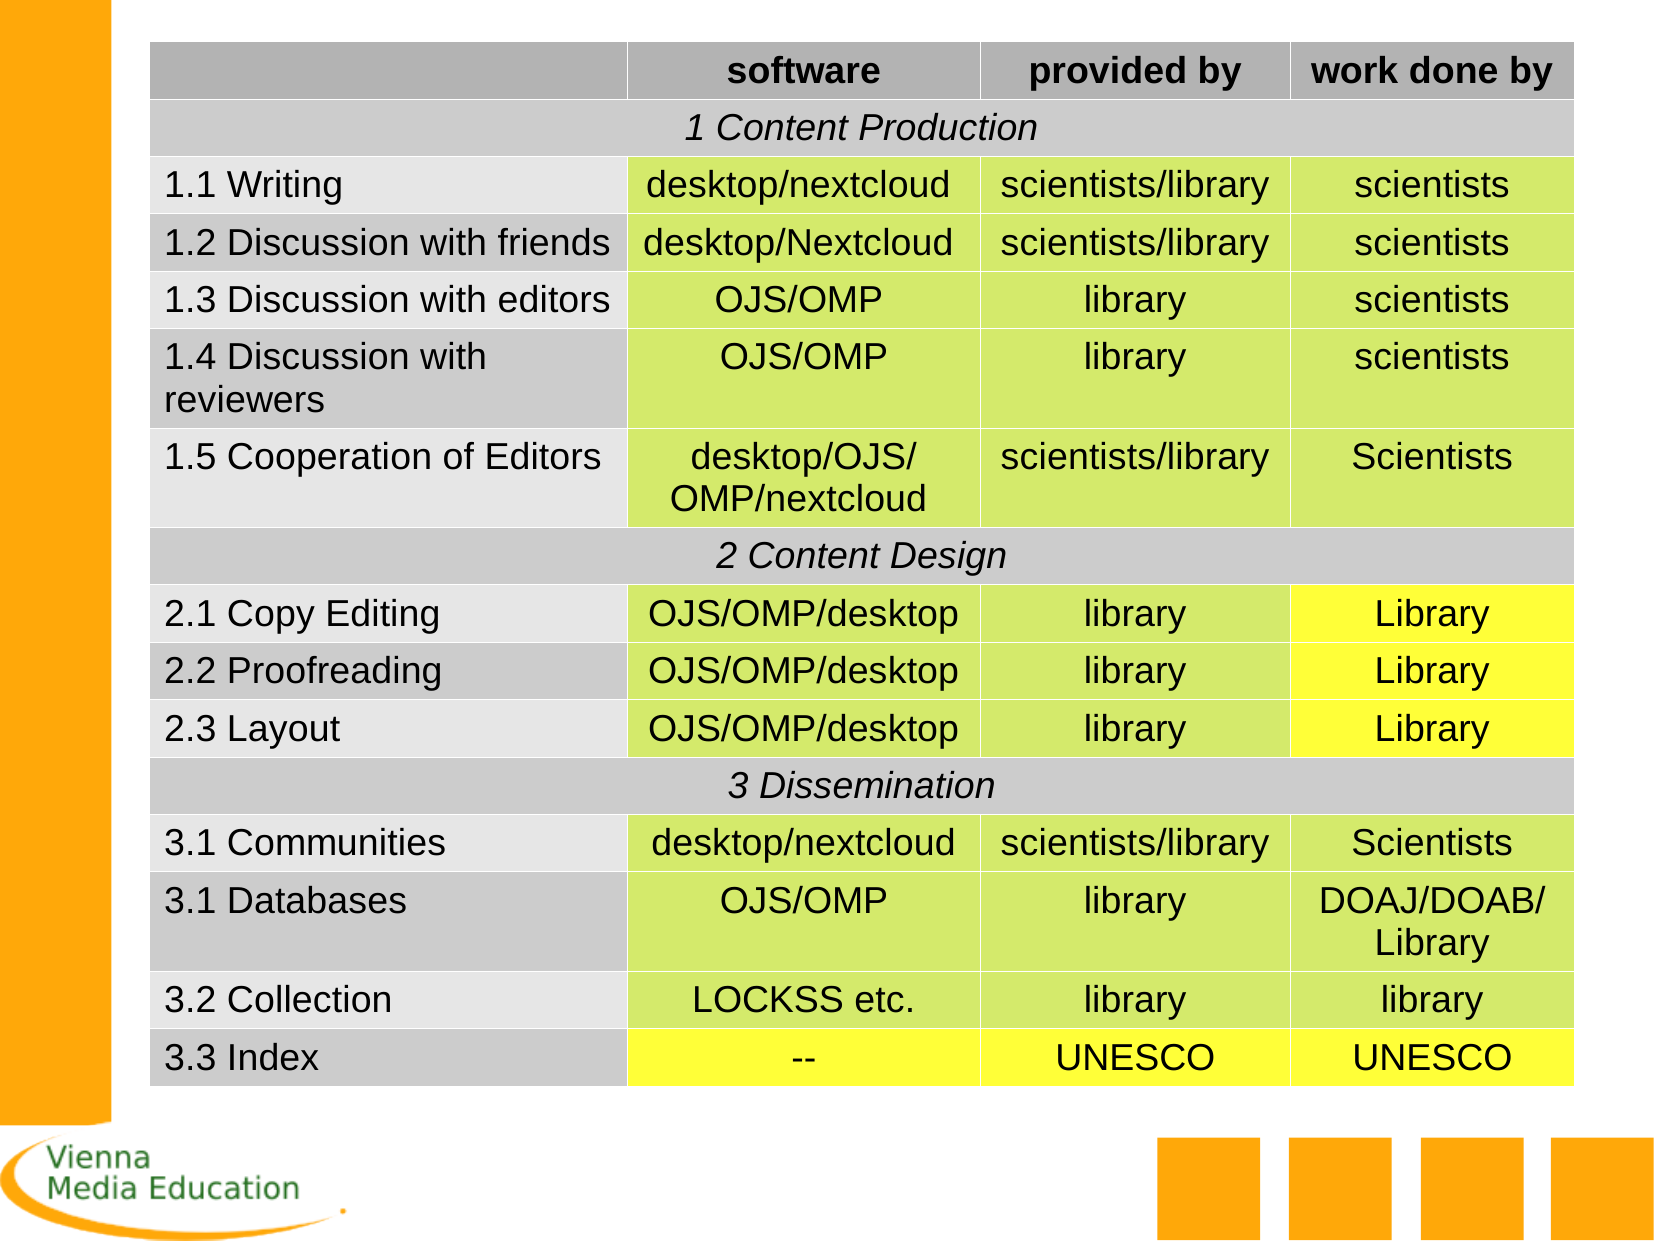

| | software | provided by | work done by |
| --- | --- | --- | --- |
| 1 Content Production | | | |
| 1.1 Writing | desktop/nextcloud | scientists/library | scientists |
| 1.2 Discussion with friends | desktop/Nextcloud | scientists/library | scientists |
| 1.3 Discussion with editors | OJS/OMP | library | scientists |
| 1.4 Discussion with reviewers | OJS/OMP | library | scientists |
| 1.5 Cooperation of Editors | desktop/OJS/OMP/nextcloud | scientists/library | Scientists |
| 2 Content Design | | | |
| 2.1 Copy Editing | OJS/OMP/desktop | library | Library |
| 2.2 Proofreading | OJS/OMP/desktop | library | Library |
| 2.3 Layout | OJS/OMP/desktop | library | Library |
| 3 Dissemination | | | |
| 3.1 Communities | desktop/nextcloud | scientists/library | Scientists |
| 3.1 Databases | OJS/OMP | library | DOAJ/DOAB/Library |
| 3.2 Collection | LOCKSS etc. | library | library |
| 3.3 Index | -- | UNESCO | UNESCO |